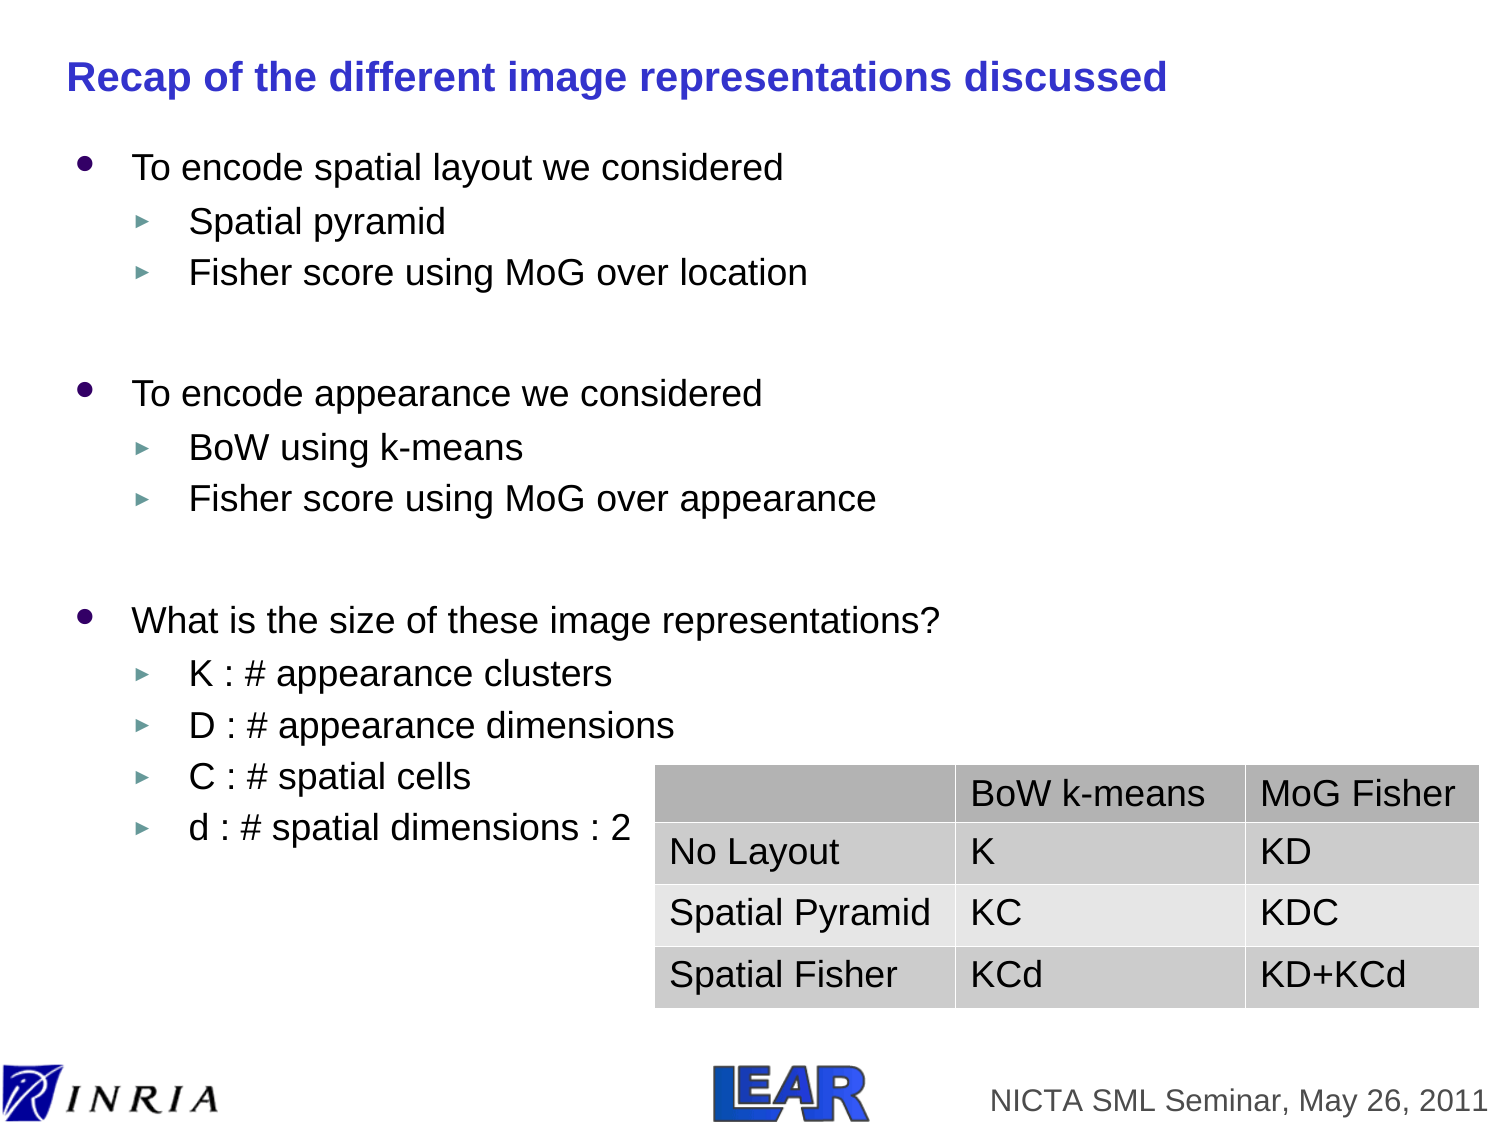

# Recap of the different image representations discussed
To encode spatial layout we considered
Spatial pyramid
Fisher score using MoG over location
To encode appearance we considered
BoW using k-means
Fisher score using MoG over appearance
What is the size of these image representations?
K : # appearance clusters
D : # appearance dimensions
C : # spatial cells
d : # spatial dimensions : 2
| | BoW k-means | MoG Fisher |
| --- | --- | --- |
| No Layout | K | KD |
| Spatial Pyramid | KC | KDC |
| Spatial Fisher | KCd | KD+KCd |